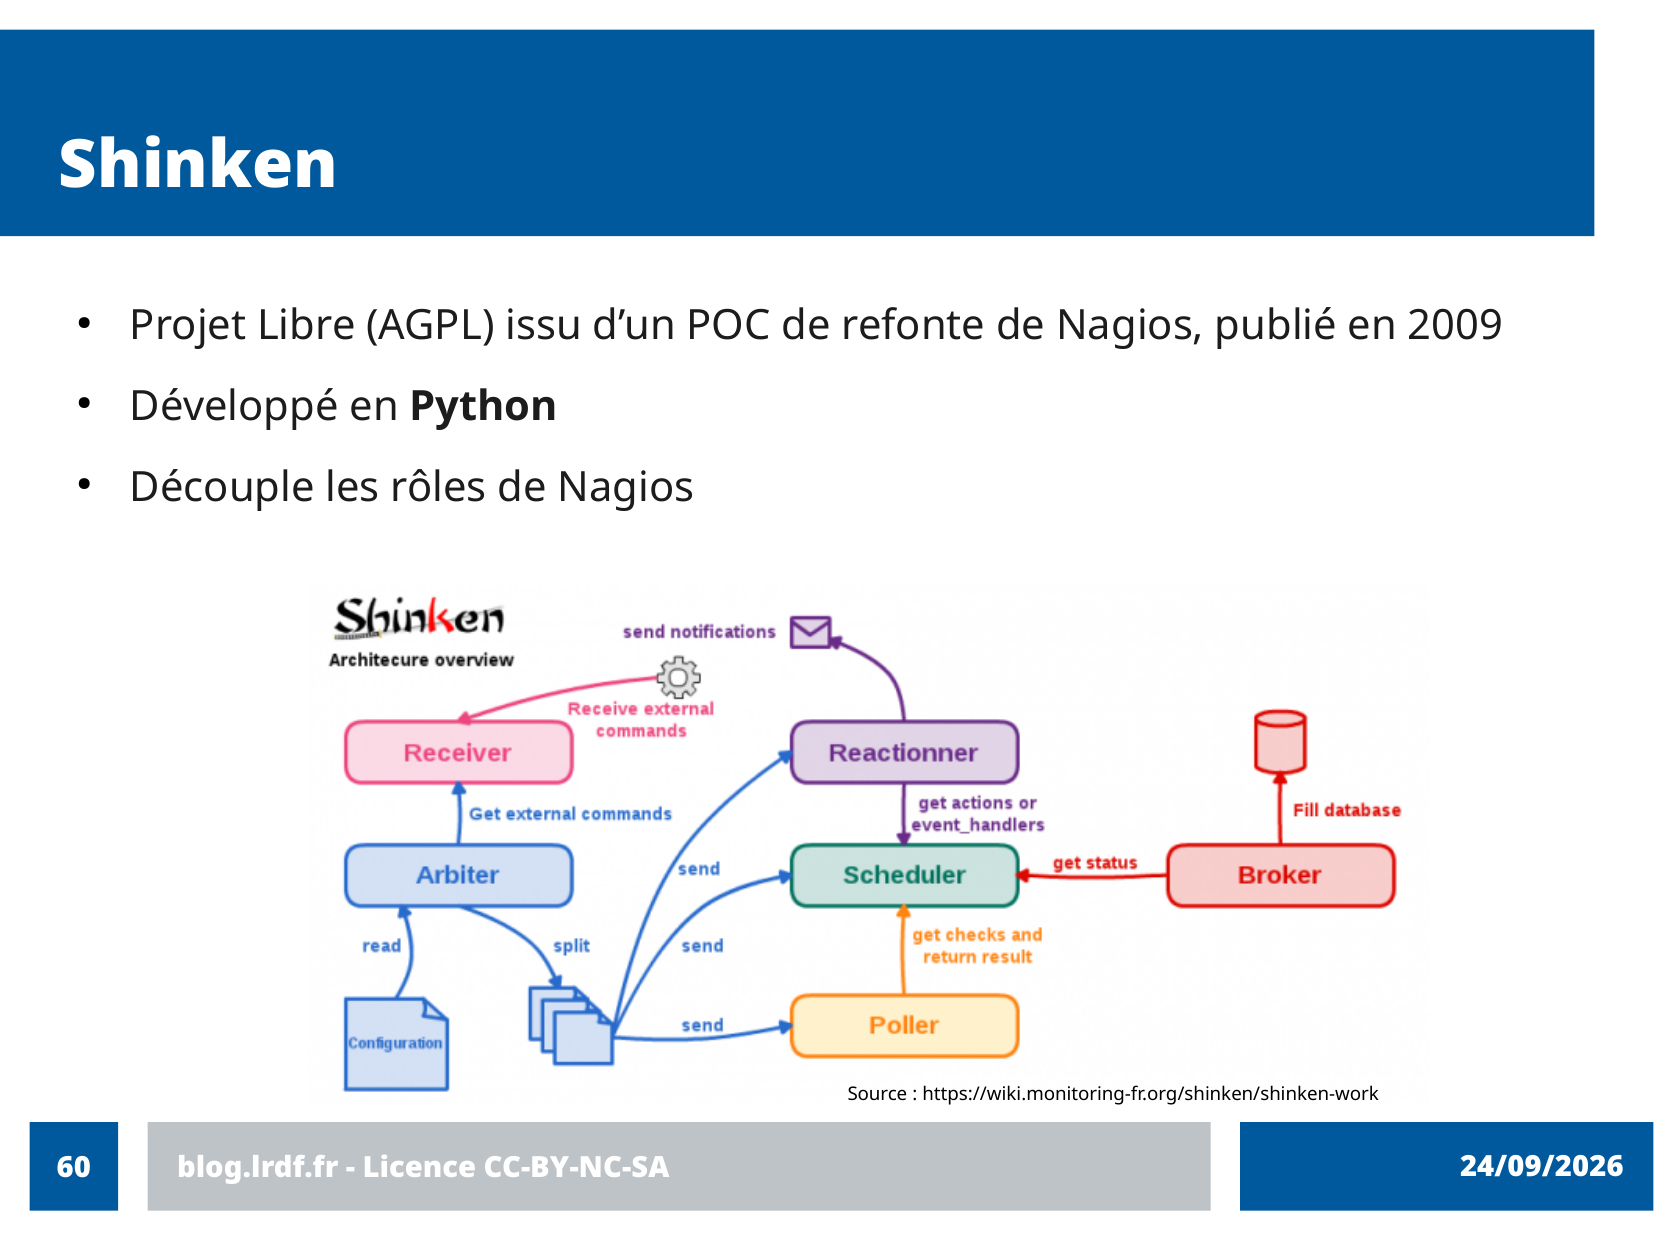

# Shinken
Projet Libre (AGPL) issu d’un POC de refonte de Nagios, publié en 2009
Développé en Python
Découple les rôles de Nagios
Source : https://wiki.monitoring-fr.org/shinken/shinken-work
60
blog.lrdf.fr - Licence CC-BY-NC-SA